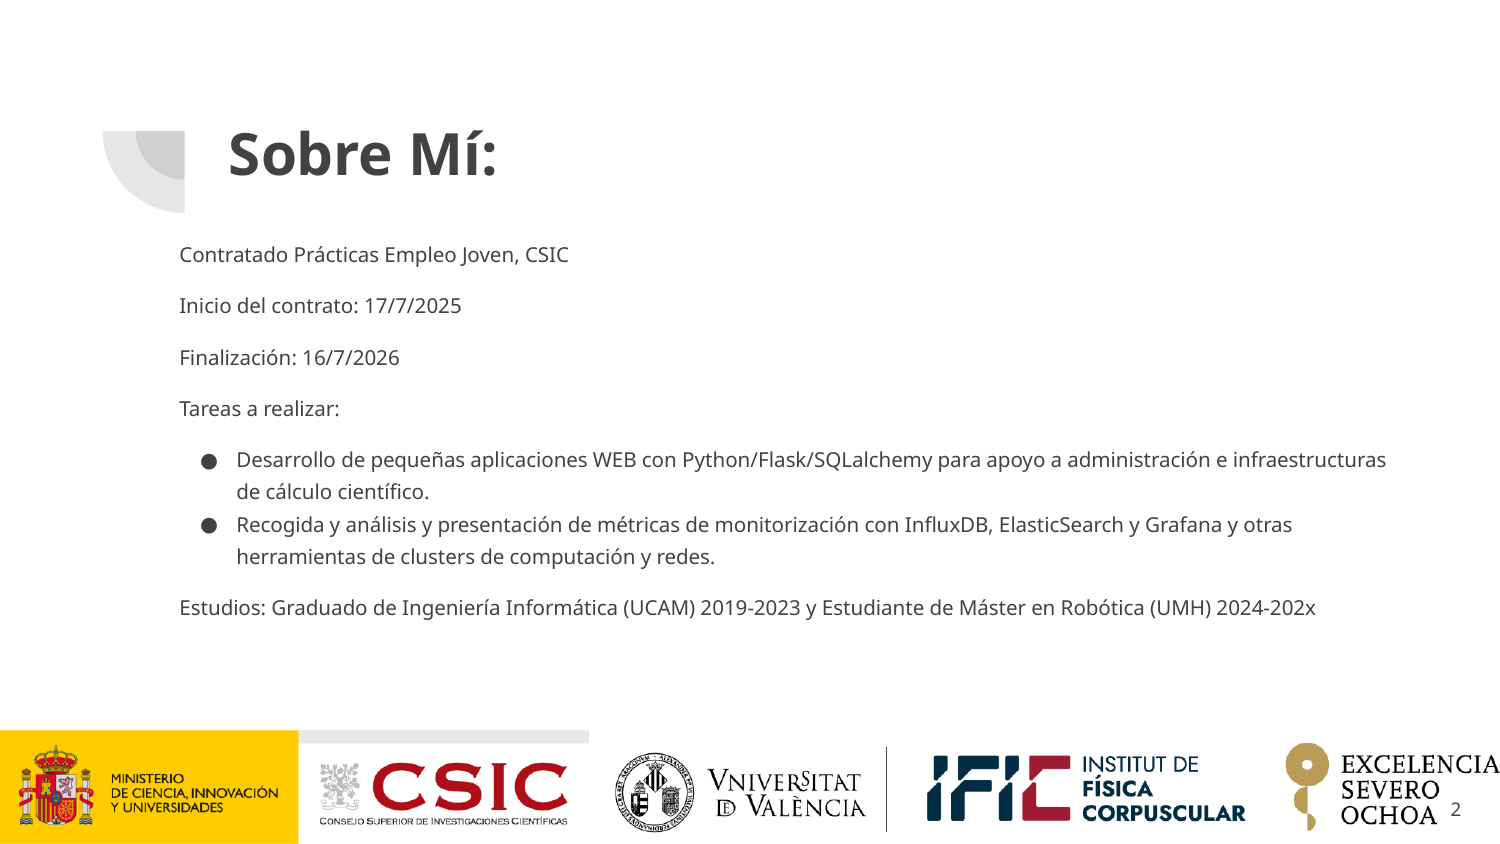

# Sobre Mí:
Contratado Prácticas Empleo Joven, CSIC
Inicio del contrato: 17/7/2025
Finalización: 16/7/2026
Tareas a realizar:
Desarrollo de pequeñas aplicaciones WEB con Python/Flask/SQLalchemy para apoyo a administración e infraestructuras de cálculo científico.
Recogida y análisis y presentación de métricas de monitorización con InfluxDB, ElasticSearch y Grafana y otras herramientas de clusters de computación y redes.
Estudios: Graduado de Ingeniería Informática (UCAM) 2019-2023 y Estudiante de Máster en Robótica (UMH) 2024-202x